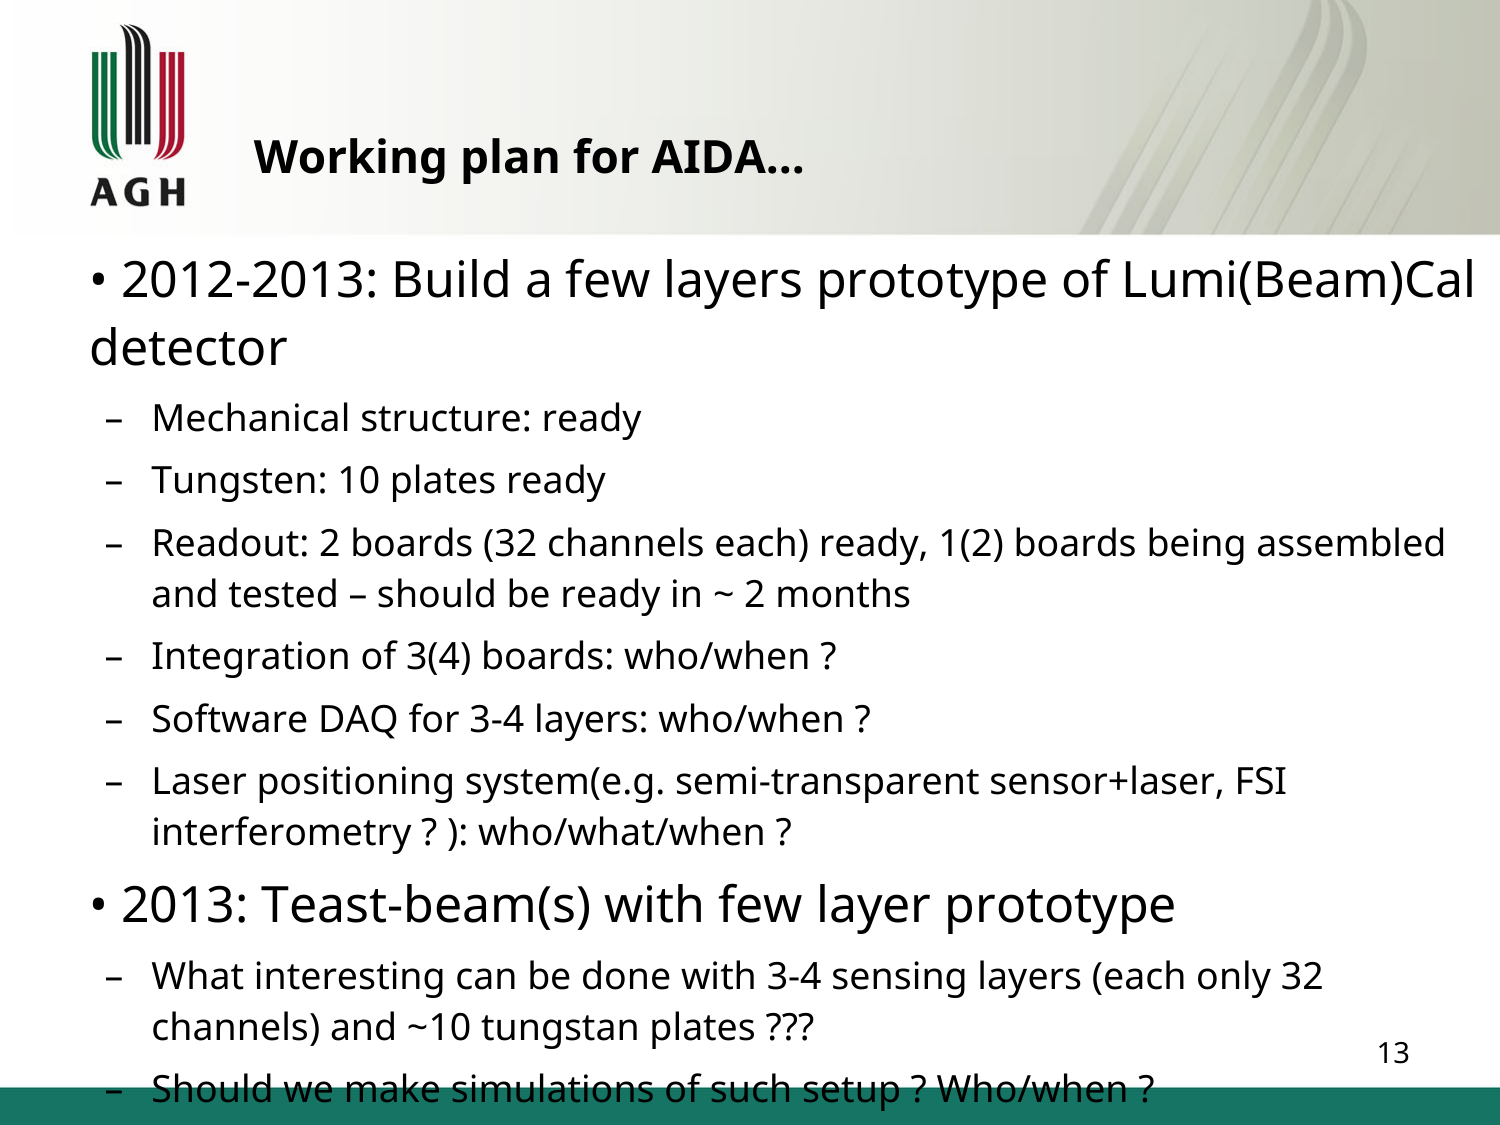

# Working plan for AIDA...
 2012-2013: Build a few layers prototype of Lumi(Beam)Cal detector
Mechanical structure: ready
Tungsten: 10 plates ready
Readout: 2 boards (32 channels each) ready, 1(2) boards being assembled and tested – should be ready in ~ 2 months
Integration of 3(4) boards: who/when ?
Software DAQ for 3-4 layers: who/when ?
Laser positioning system(e.g. semi-transparent sensor+laser, FSI interferometry ? ): who/what/when ?
 2013: Teast-beam(s) with few layer prototype
What interesting can be done with 3-4 sensing layers (each only 32 channels) and ~10 tungstan plates ???
Should we make simulations of such setup ? Who/when ?
Implementation of laser positioning system
13